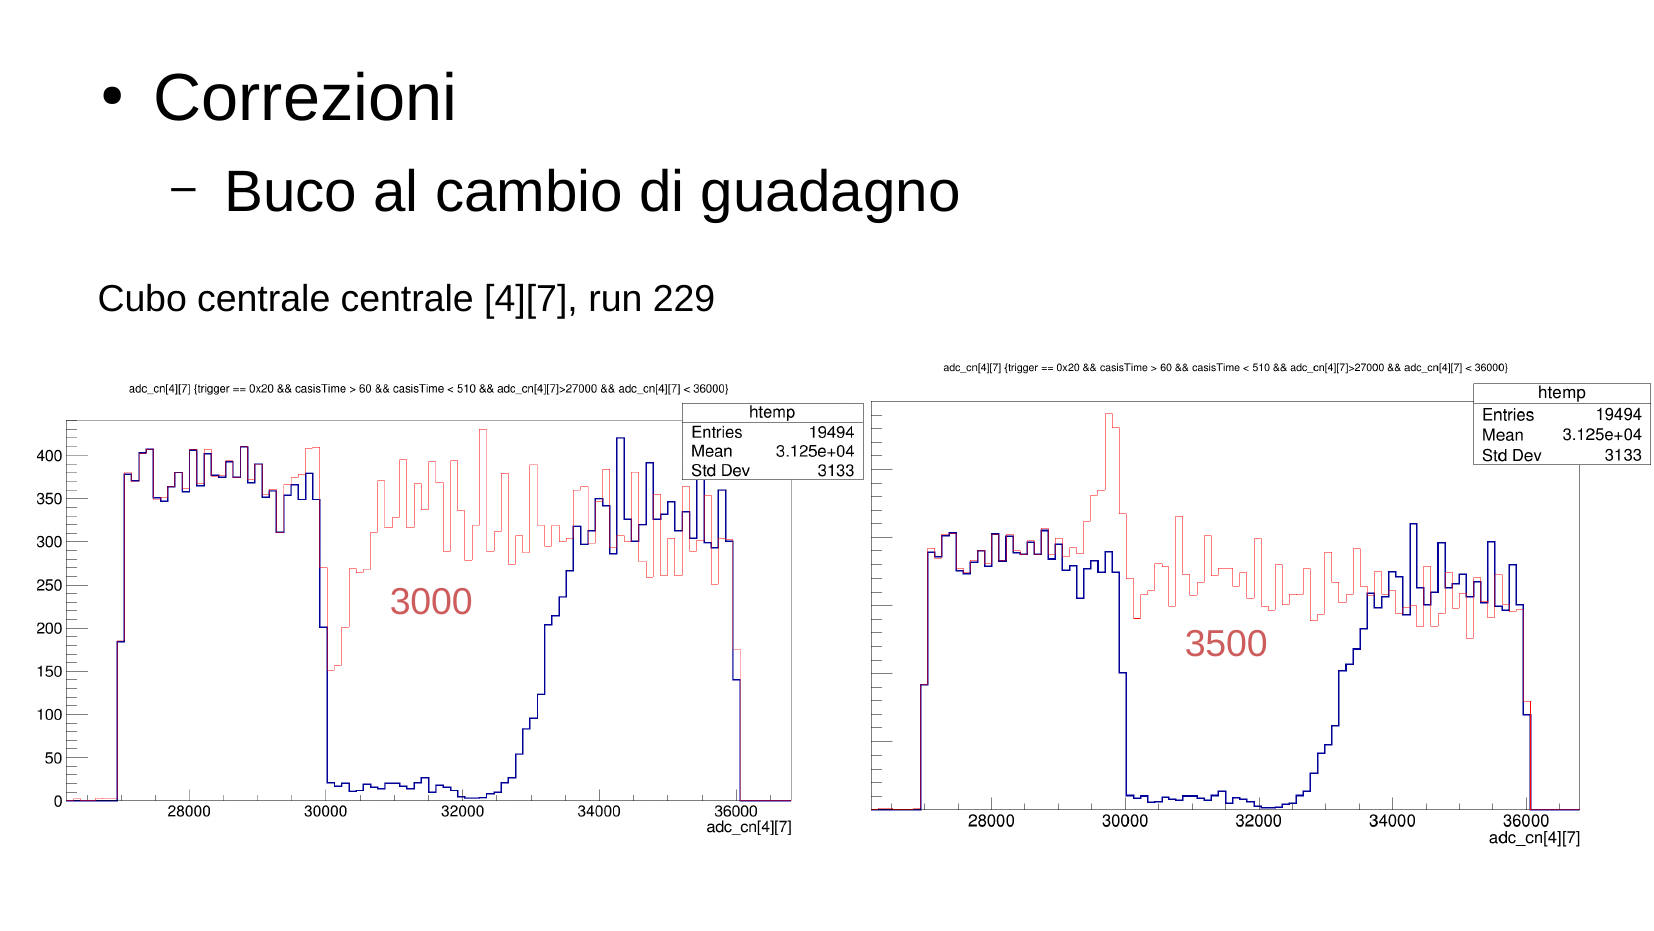

# Correzioni
Buco al cambio di guadagno
Cubo centrale centrale [4][7], run 229
3000
3500